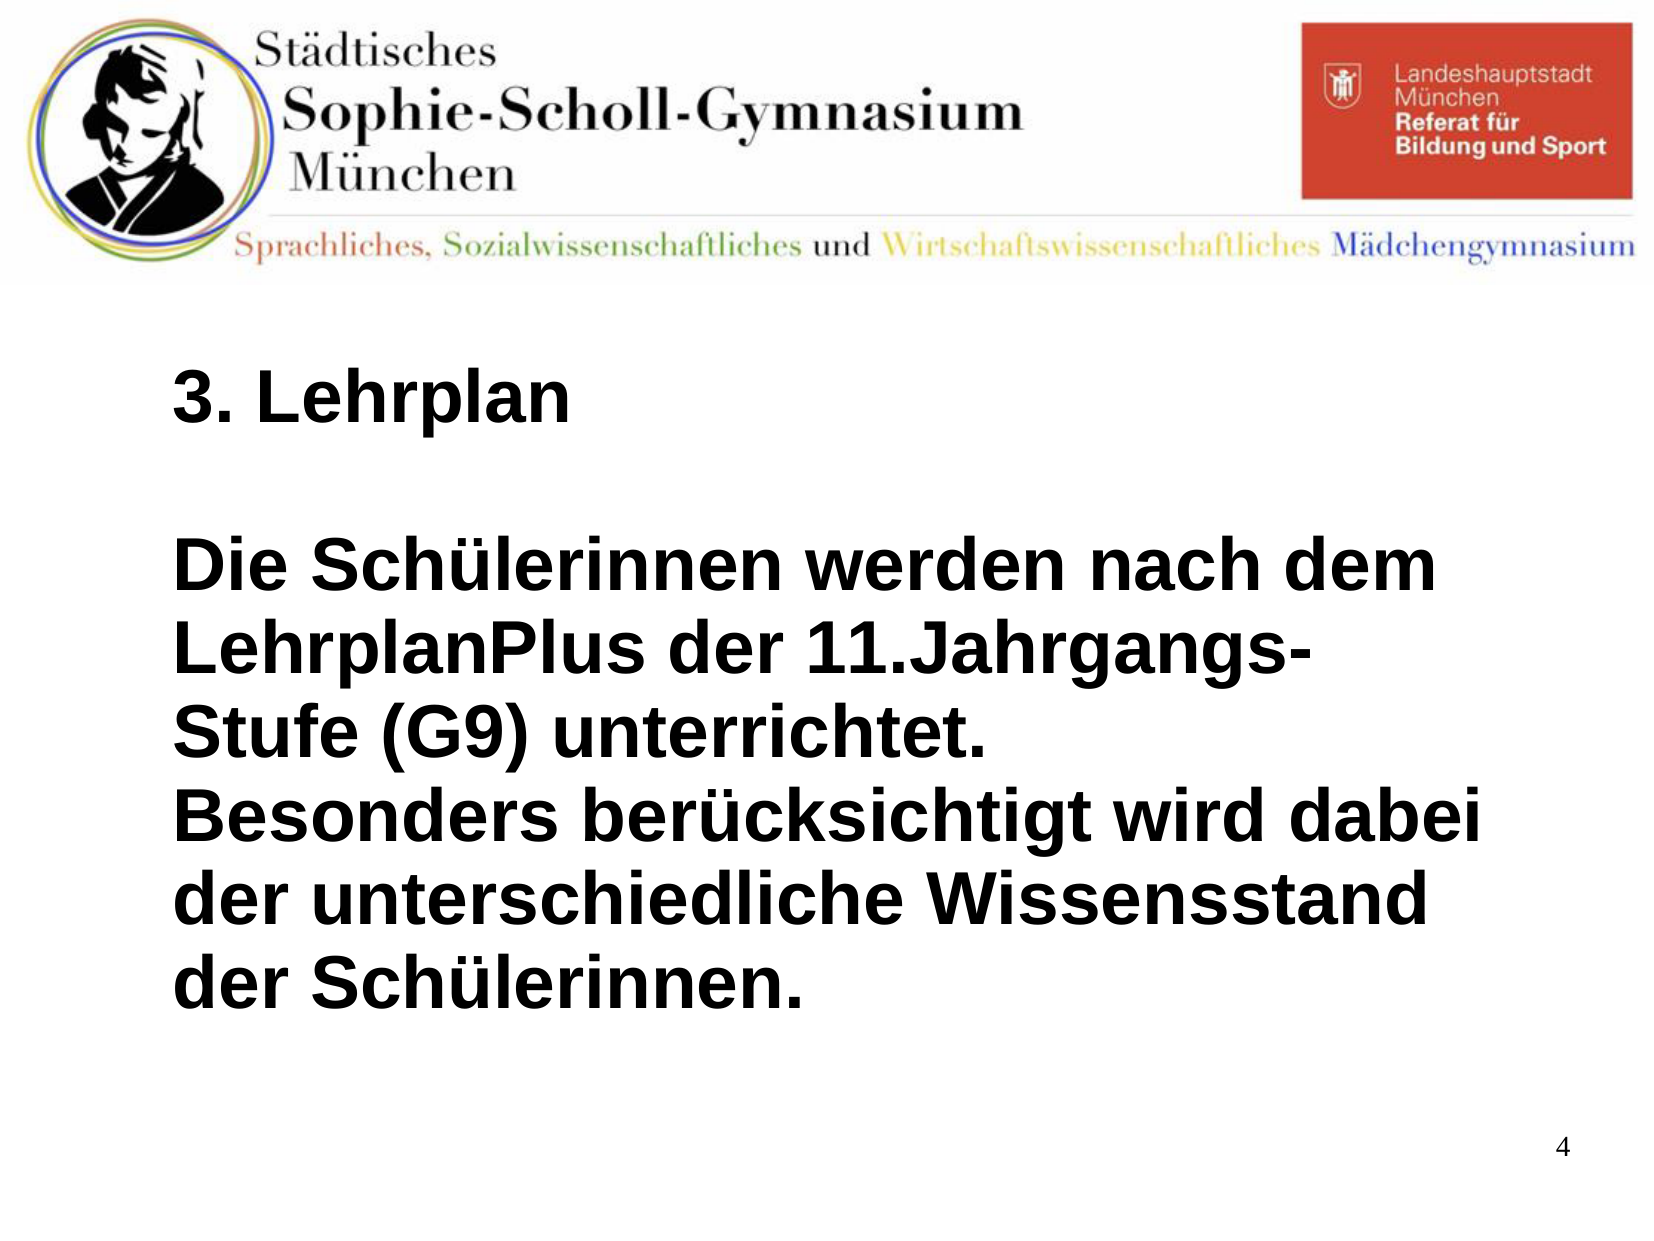

3. Lehrplan
Die Schülerinnen werden nach dem
LehrplanPlus der 11.Jahrgangs-
Stufe (G9) unterrichtet.
Besonders berücksichtigt wird dabei
der unterschiedliche Wissensstand
der Schülerinnen.
4